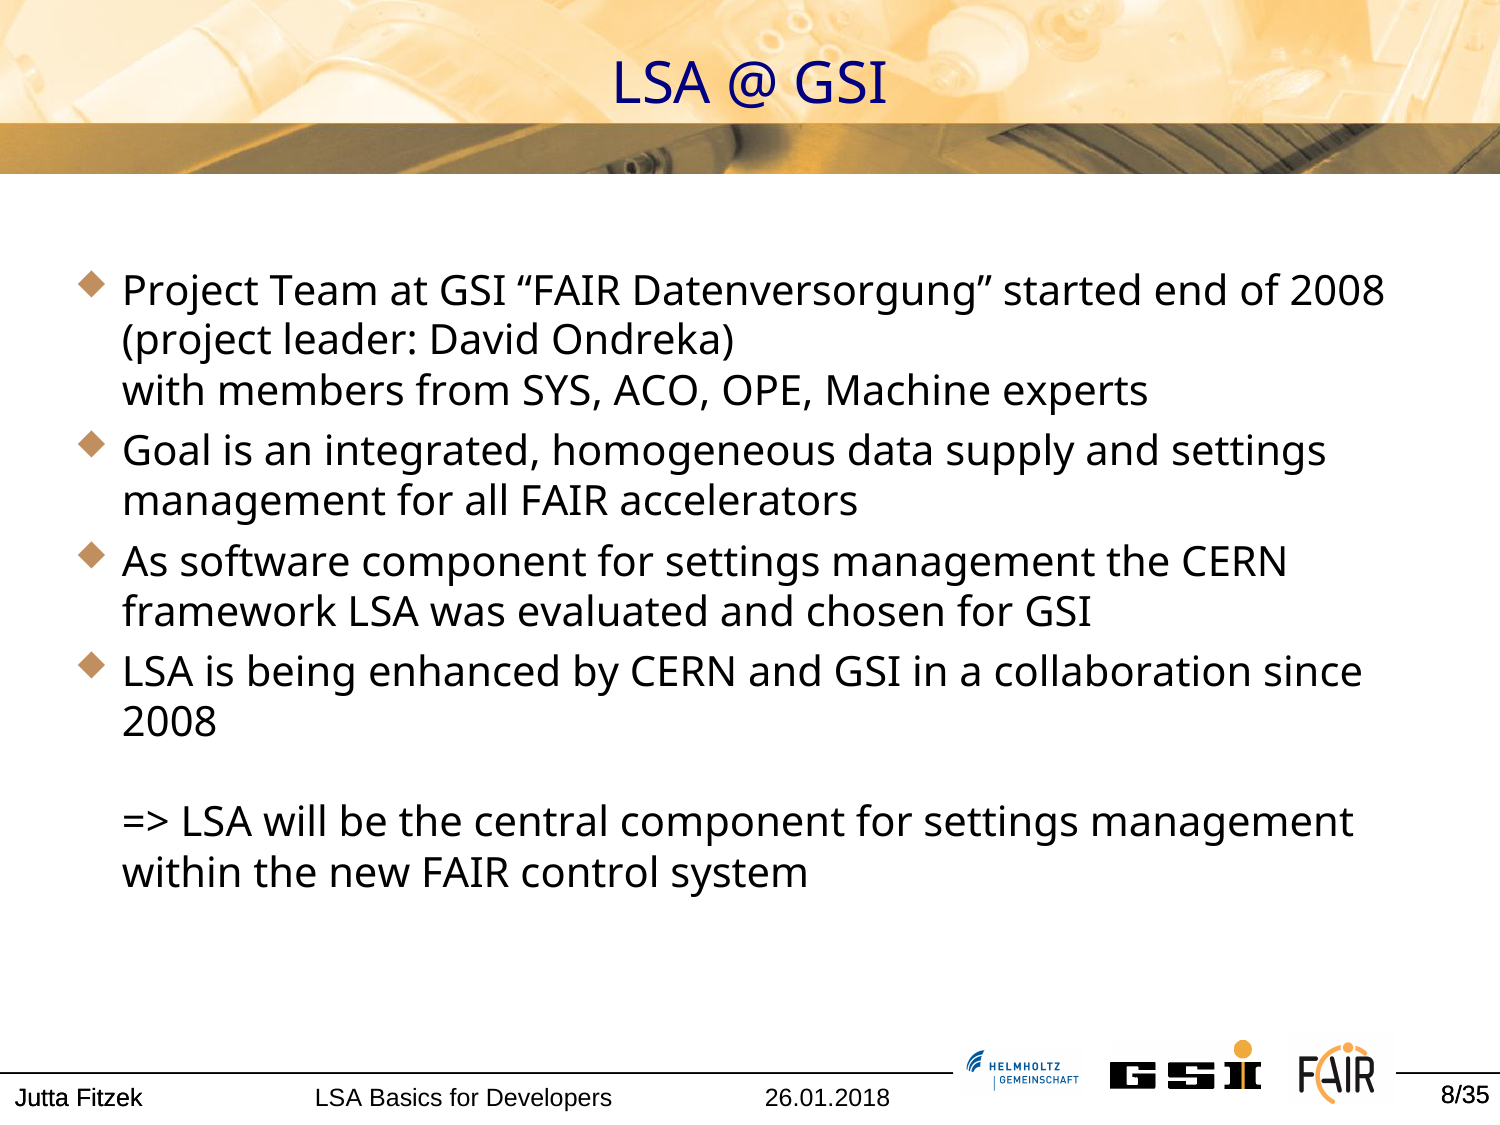

# LSA @ GSI
Project Team at GSI “FAIR Datenversorgung” started end of 2008 (project leader: David Ondreka)
with members from SYS, ACO, OPE, Machine experts
Goal is an integrated, homogeneous data supply and settings management for all FAIR accelerators
As software component for settings management the CERN framework LSA was evaluated and chosen for GSI
LSA is being enhanced by CERN and GSI in a collaboration since 2008
=> LSA will be the central component for settings management within the new FAIR control system
8